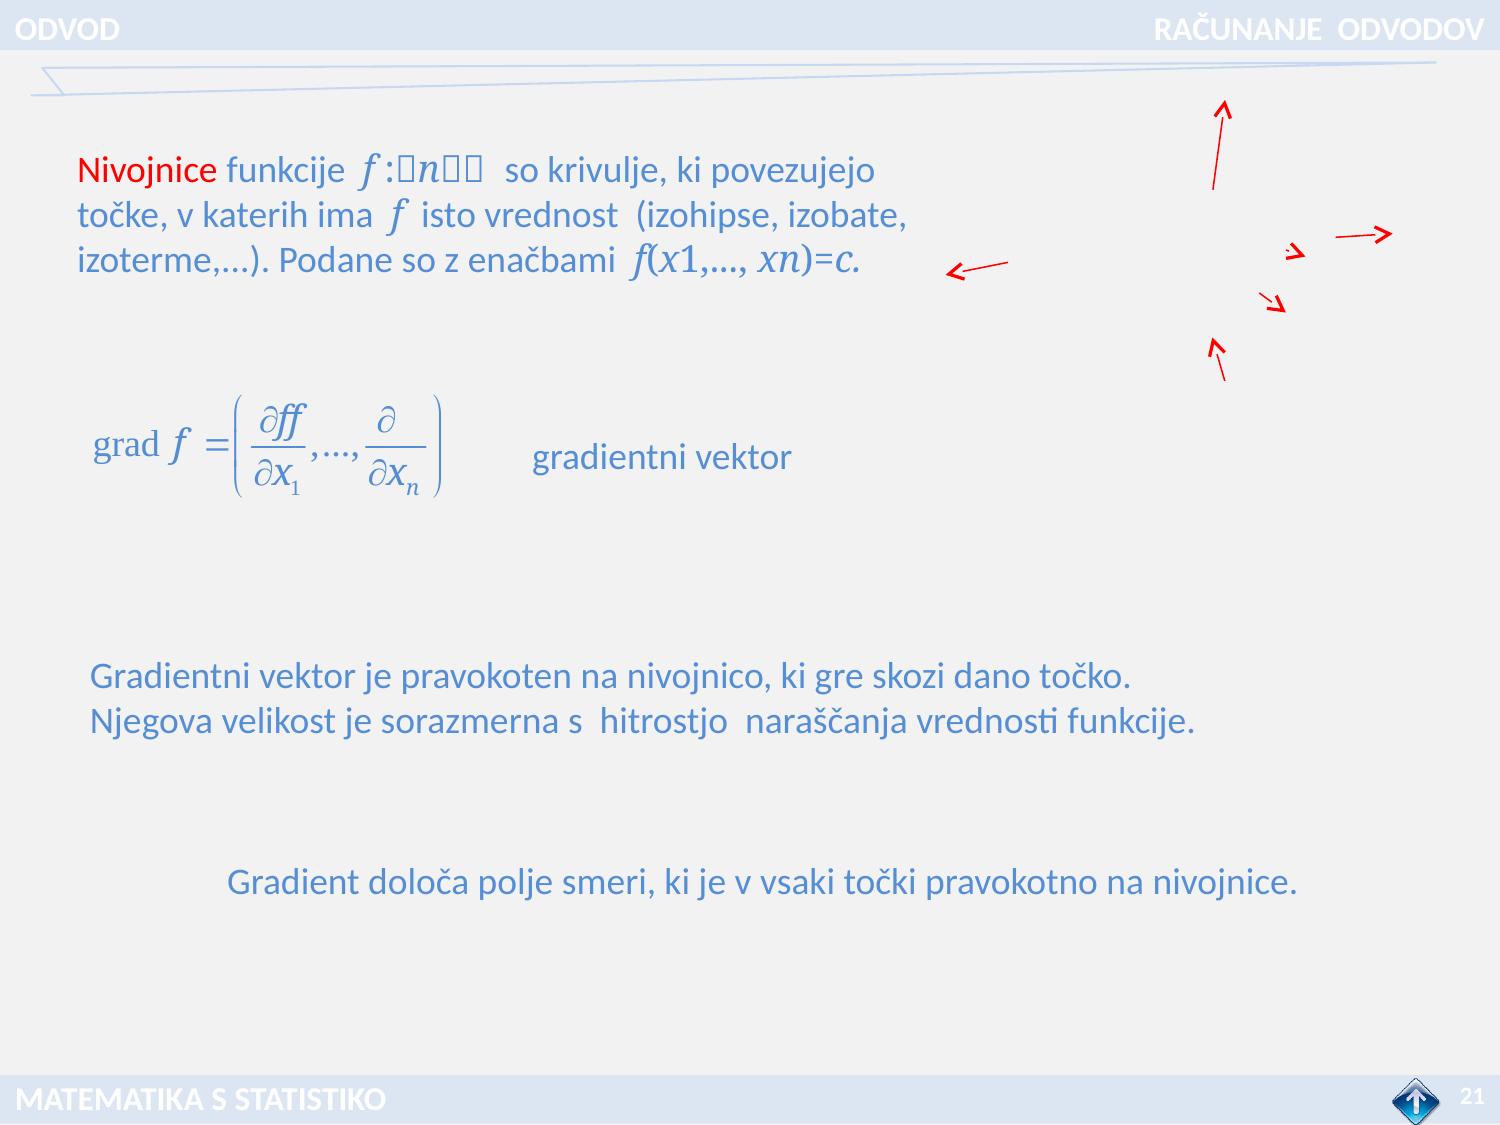

ODVOD
RAČUNANJE ODVODOV
Nivojnice funkcije f :n so krivulje, ki povezujejo točke, v katerih ima f isto vrednost (izohipse, izobate, izoterme,...). Podane so z enačbami f(x1,..., xn)=c.
gradientni vektor
Gradientni vektor je pravokoten na nivojnico, ki gre skozi dano točko. Njegova velikost je sorazmerna s hitrostjo naraščanja vrednosti funkcije.
Gradient določa polje smeri, ki je v vsaki točki pravokotno na nivojnice.
MATEMATIKA S STATISTIKO